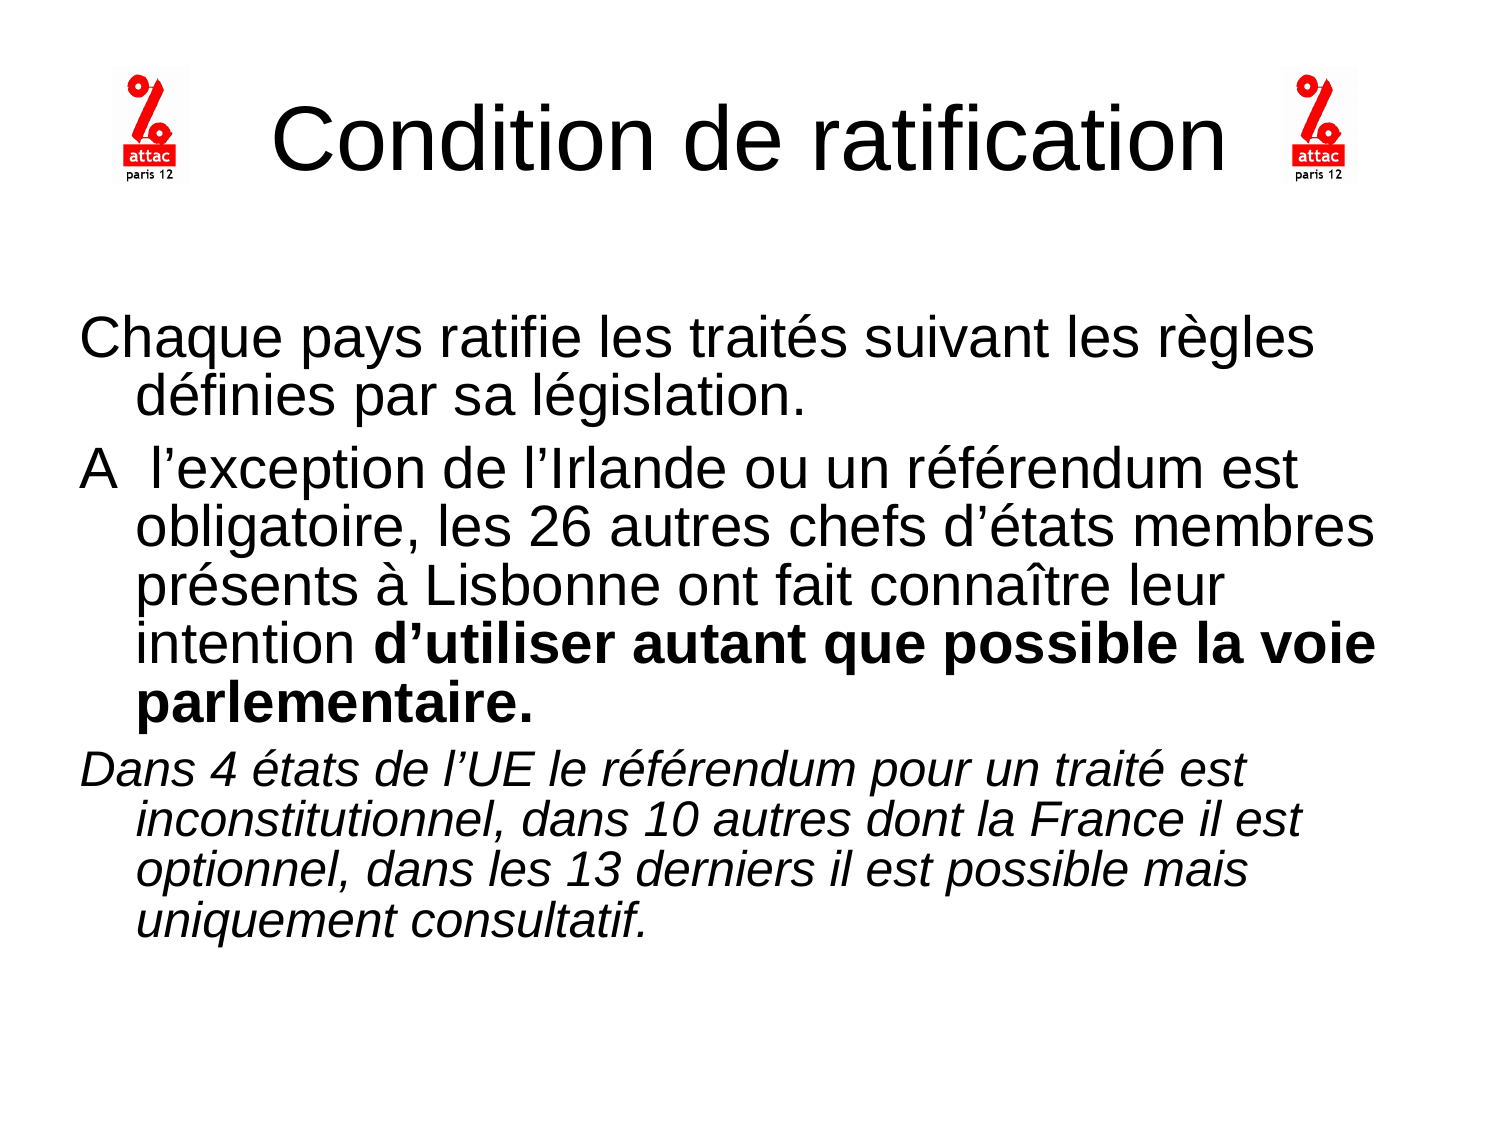

# Condition de ratification
Chaque pays ratifie les traités suivant les règles définies par sa législation.
A l’exception de l’Irlande ou un référendum est obligatoire, les 26 autres chefs d’états membres présents à Lisbonne ont fait connaître leur intention d’utiliser autant que possible la voie parlementaire.
Dans 4 états de l’UE le référendum pour un traité est inconstitutionnel, dans 10 autres dont la France il est optionnel, dans les 13 derniers il est possible mais uniquement consultatif.